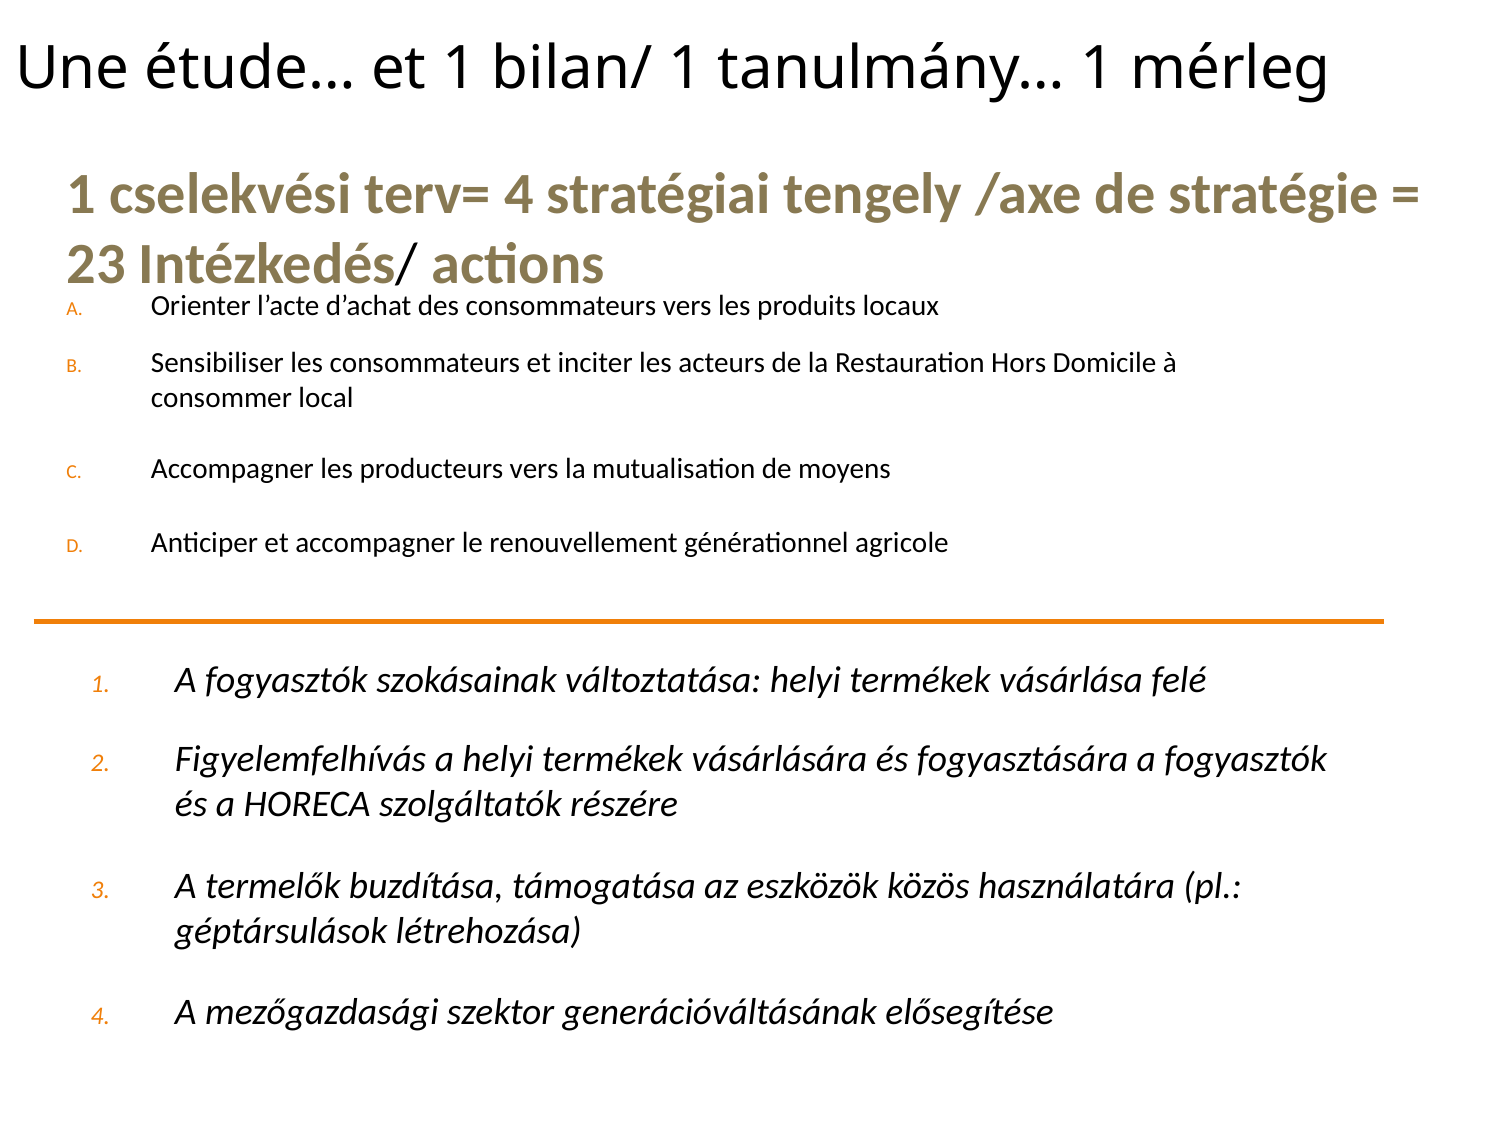

# Une étude… et 1 bilan/ 1 tanulmány… 1 mérleg
1 cselekvési terv= 4 stratégiai tengely /axe de stratégie = 23 Intézkedés/ actions
Orienter l’acte d’achat des consommateurs vers les produits locaux
Sensibiliser les consommateurs et inciter les acteurs de la Restauration Hors Domicile à consommer local
Accompagner les producteurs vers la mutualisation de moyens
Anticiper et accompagner le renouvellement générationnel agricole
A fogyasztók szokásainak változtatása: helyi termékek vásárlása felé
Figyelemfelhívás a helyi termékek vásárlására és fogyasztására a fogyasztók és a HORECA szolgáltatók részére
A termelők buzdítása, támogatása az eszközök közös használatára (pl.: géptársulások létrehozása)
A mezőgazdasági szektor generációváltásának elősegítése